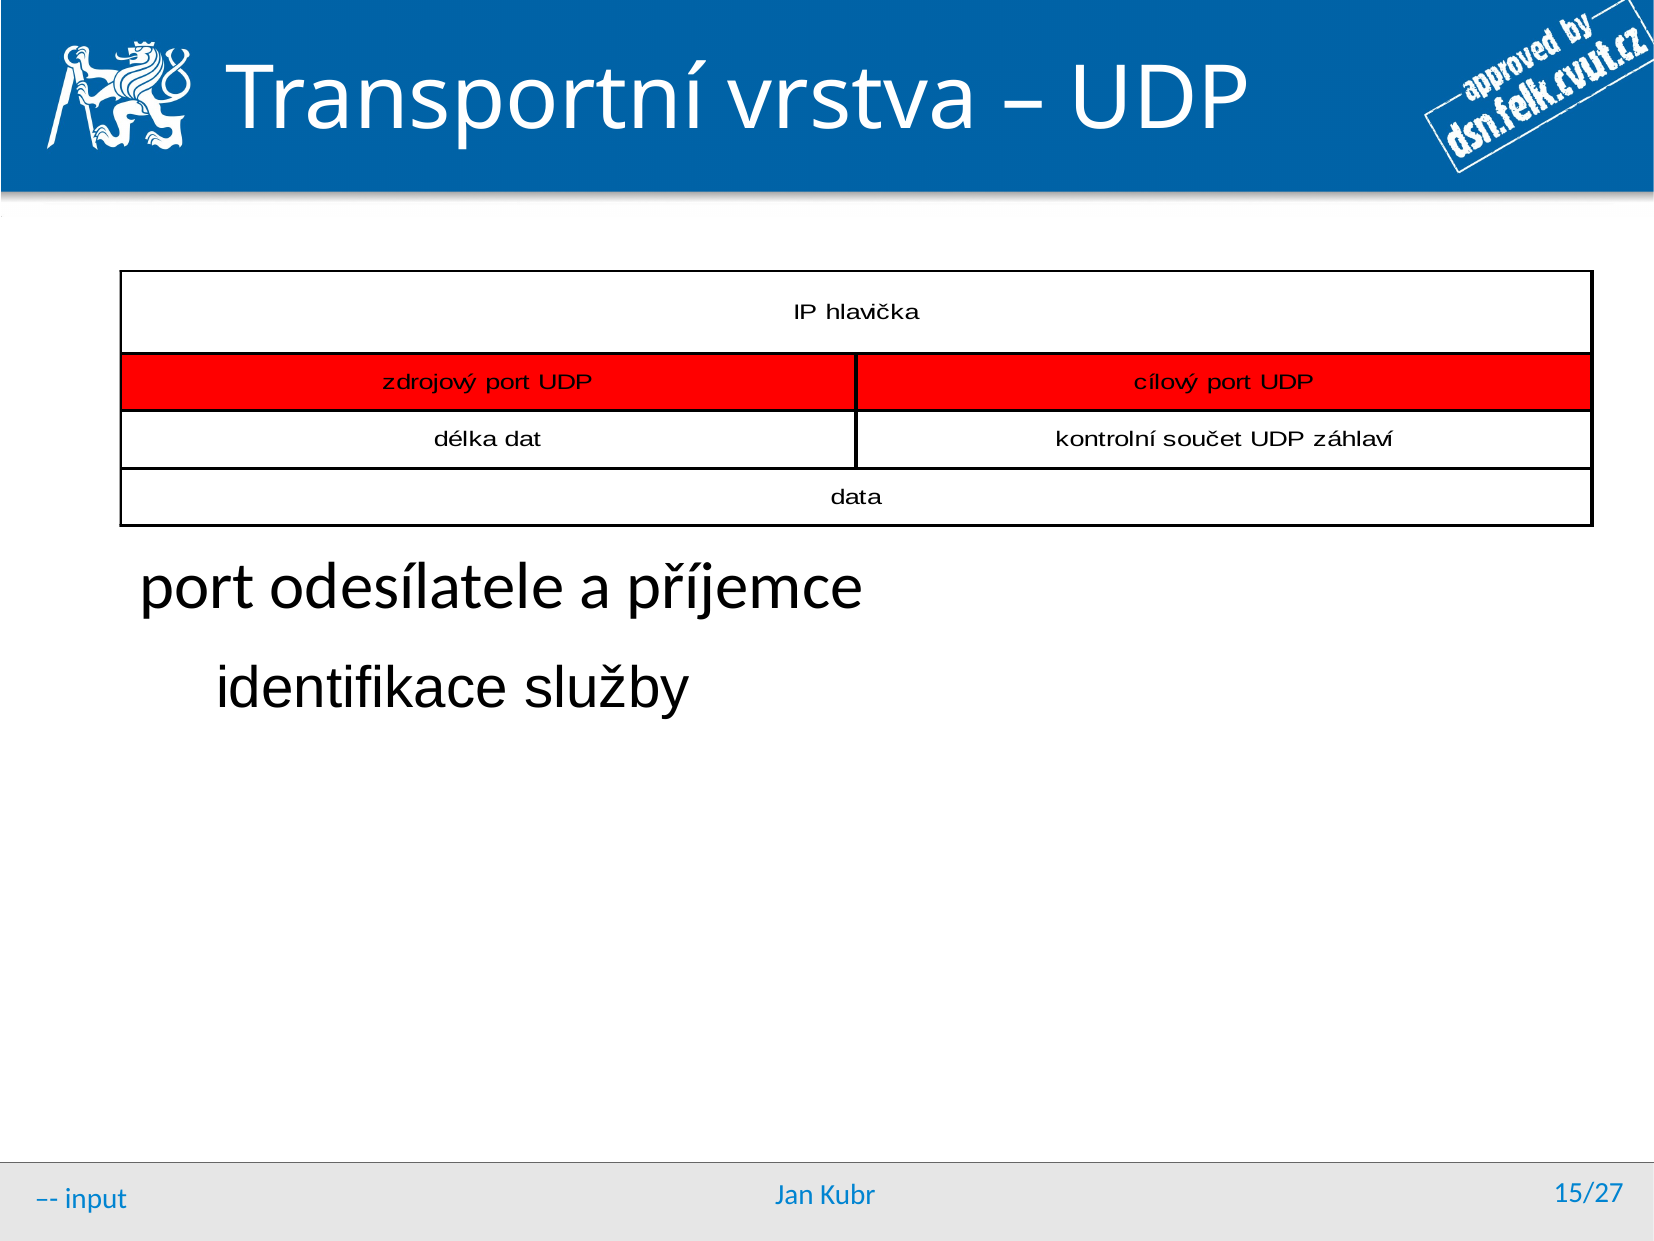

# Transportní vrstva – UDP
port odesílatele a příjemce
identifikace služby
15
Jan Kubr
02/2006